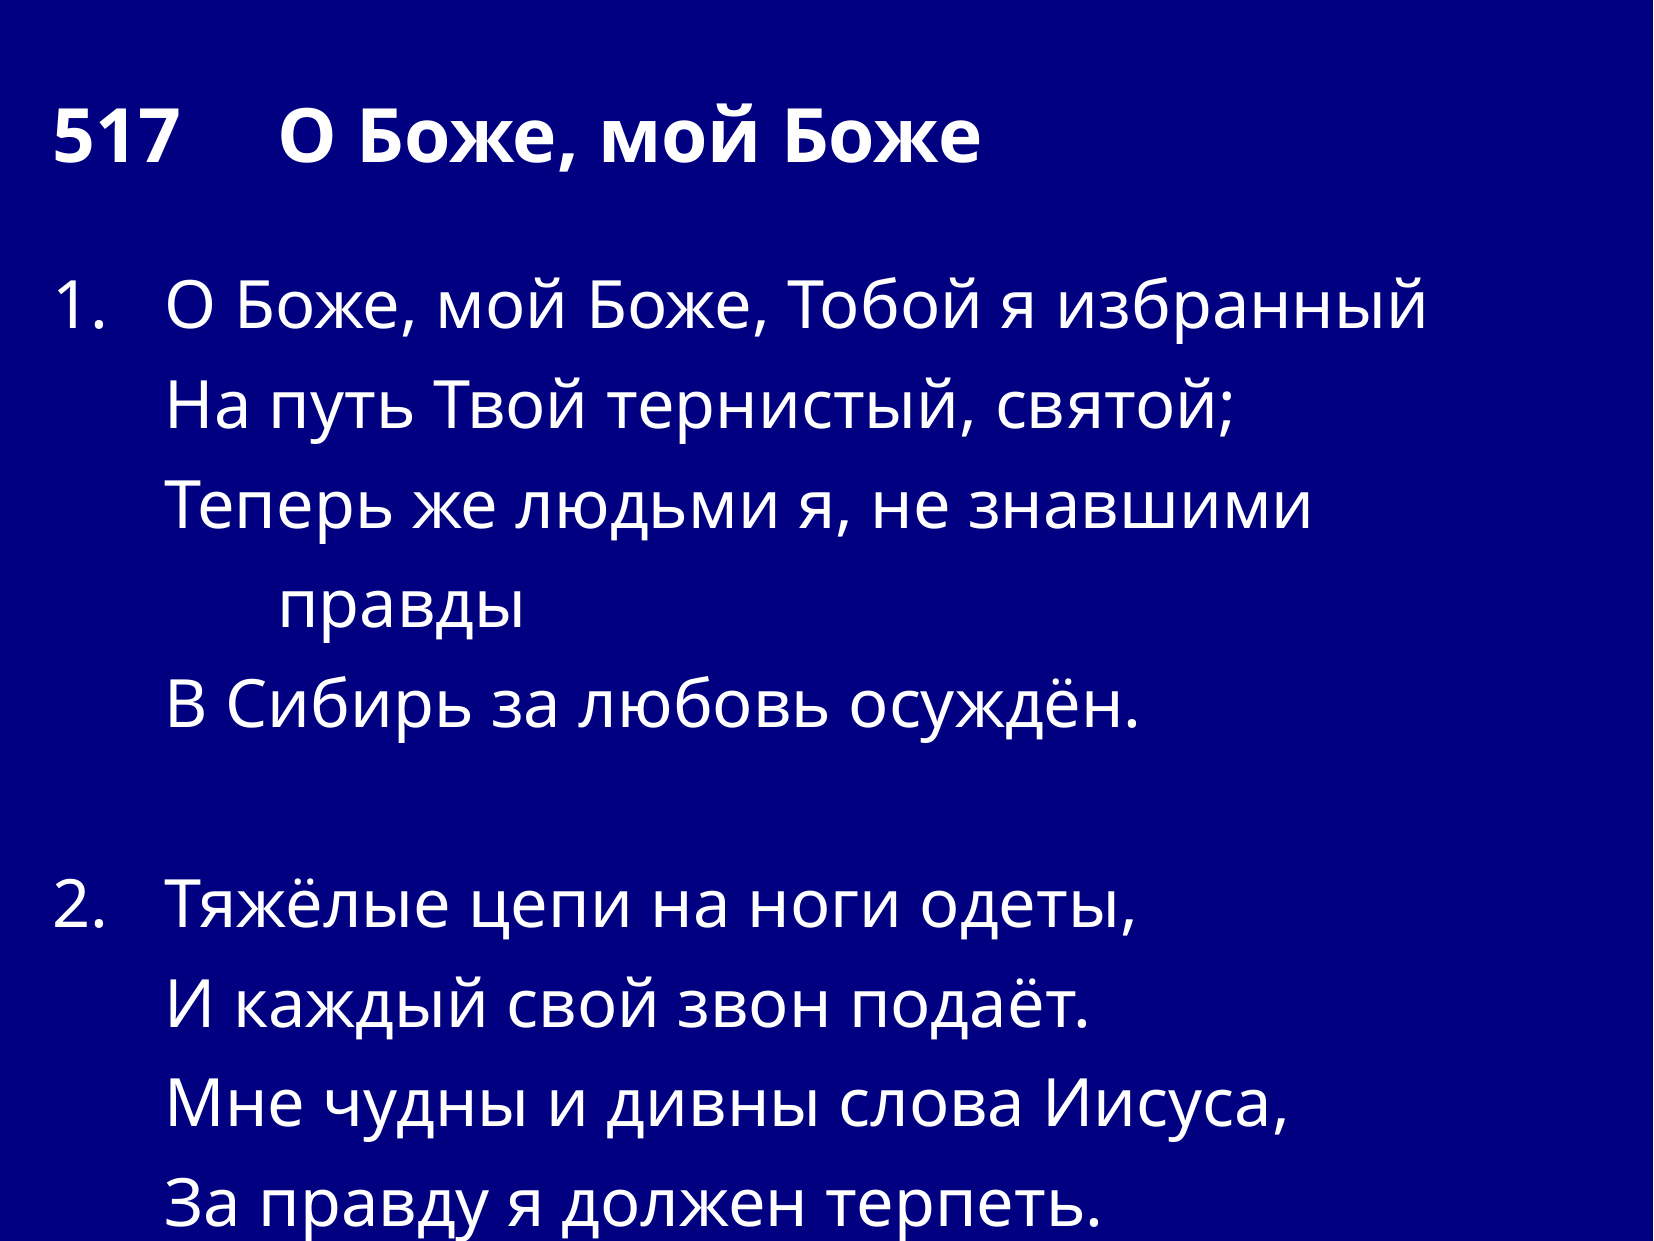

517	О Боже, мой Боже
1.	О Боже, мой Боже, Тобой я избранный
	На путь Твой тернистый, святой;
	Теперь же людьми я, не знавшими
		правды
	В Сибирь за любовь осуждён.
2.	Тяжёлые цепи на ноги одеты,
	И каждый свой звон подаёт.
	Мне чудны и дивны слова Иисуса,
	За правду я должен терпеть.